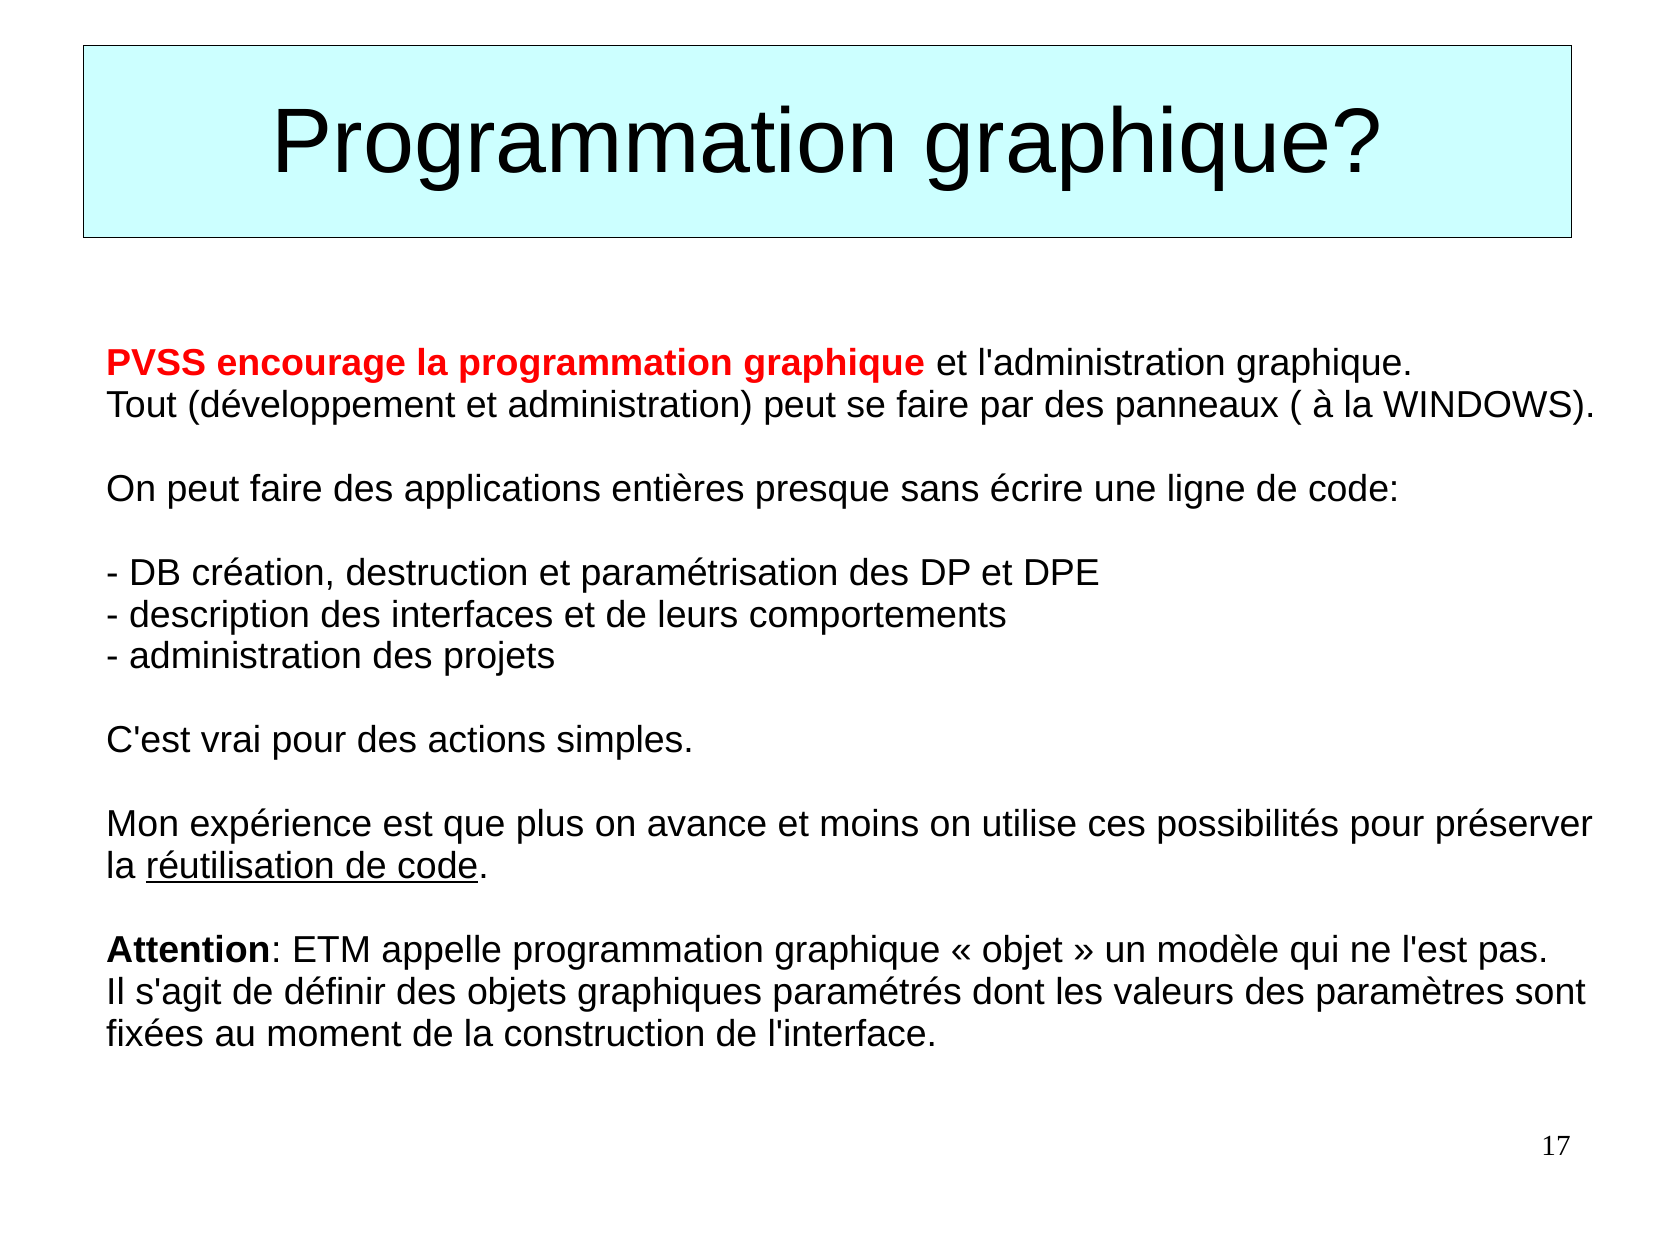

# Programmation graphique
Programmation graphique?
PVSS encourage la programmation graphique et l'administration graphique.
Tout (développement et administration) peut se faire par des panneaux ( à la WINDOWS).
On peut faire des applications entières presque sans écrire une ligne de code:
- DB création, destruction et paramétrisation des DP et DPE
- description des interfaces et de leurs comportements
- administration des projets
C'est vrai pour des actions simples.
Mon expérience est que plus on avance et moins on utilise ces possibilités pour préserver
la réutilisation de code.
Attention: ETM appelle programmation graphique « objet » un modèle qui ne l'est pas.
Il s'agit de définir des objets graphiques paramétrés dont les valeurs des paramètres sont
fixées au moment de la construction de l'interface.
17